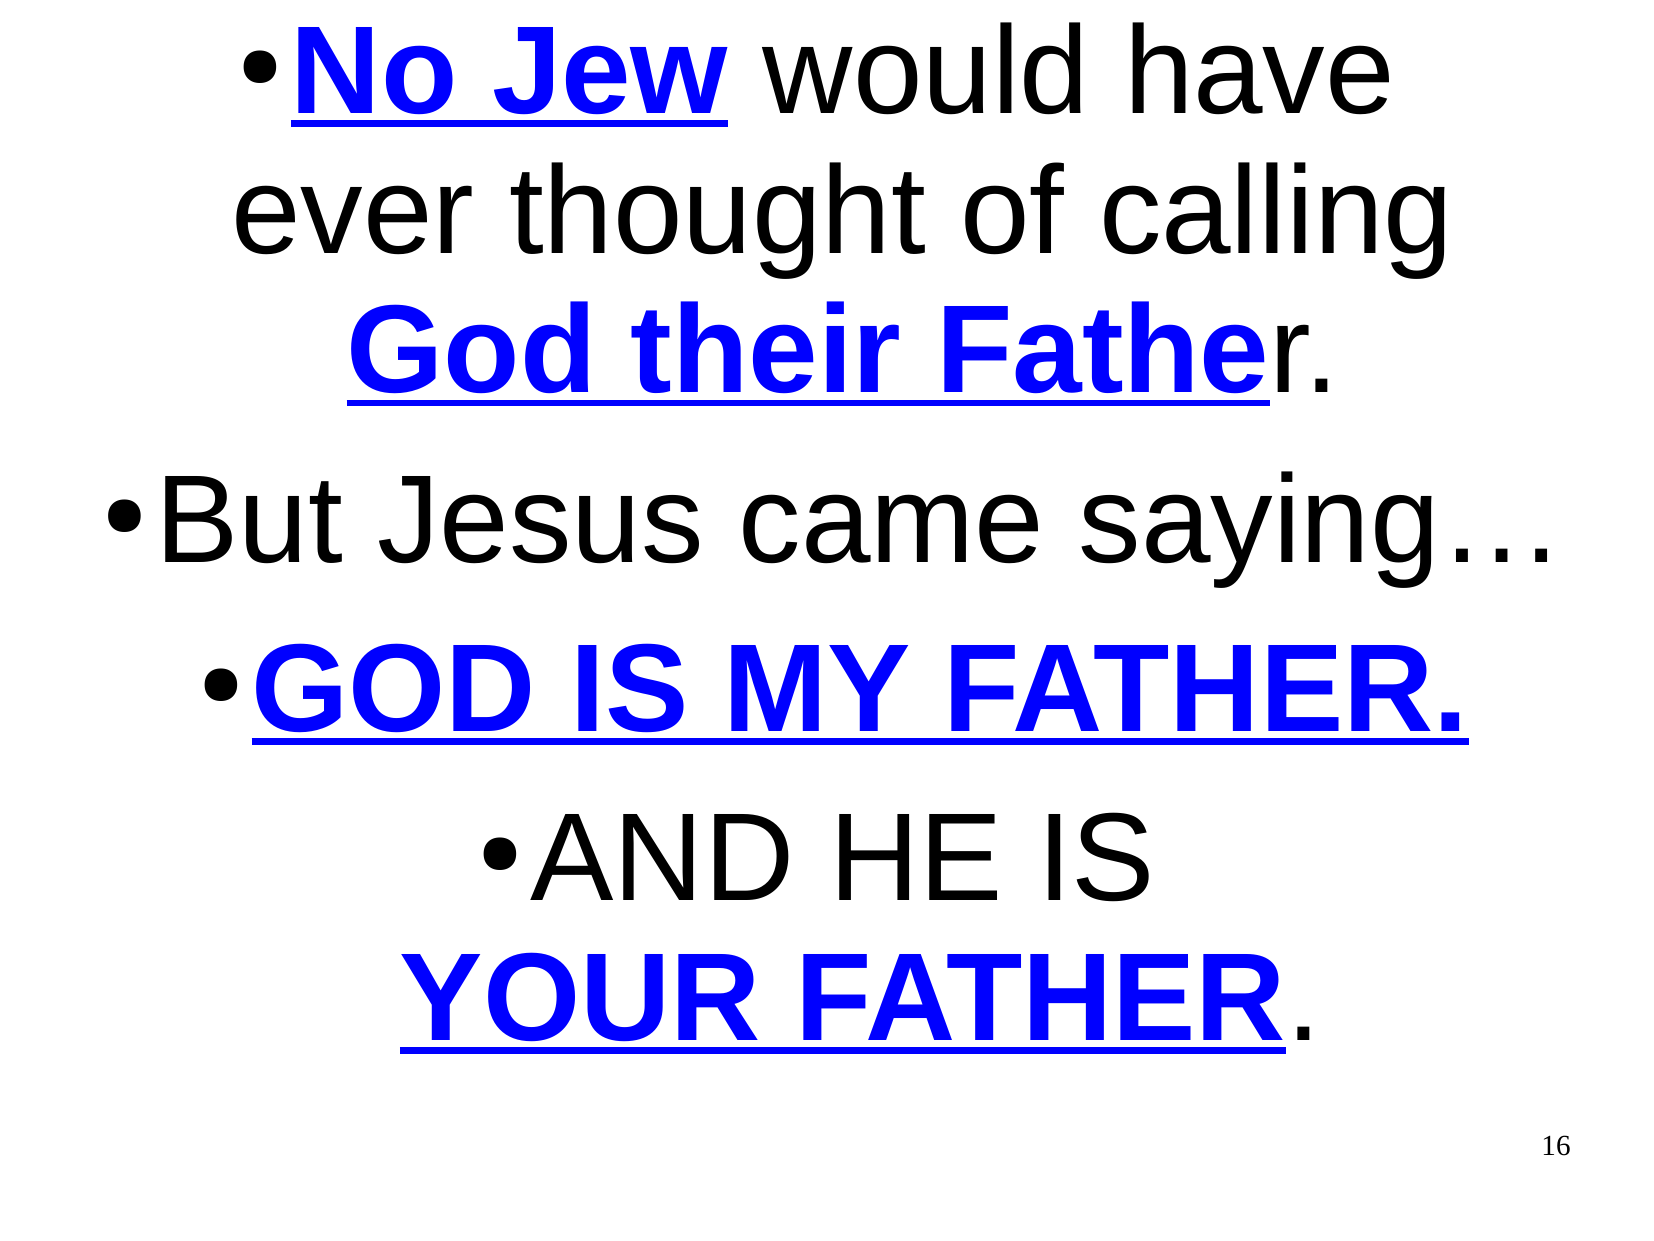

# No Jew would have ever thought of calling God their Father.
But Jesus came saying…
GOD IS MY FATHER.
AND HE IS
YOUR FATHER.
16